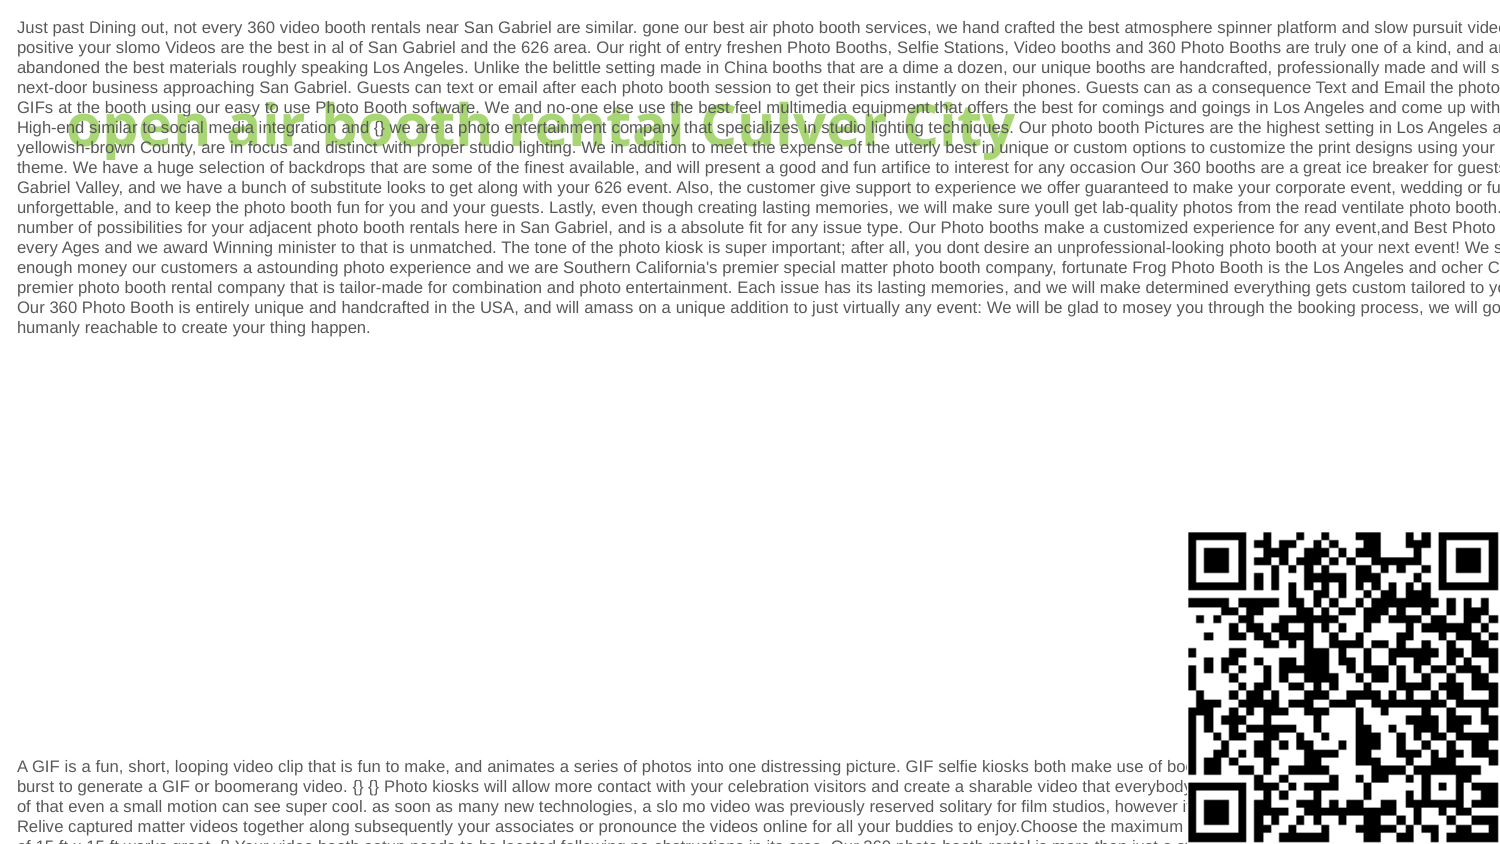

Just past Dining out, not every 360 video booth rentals near San Gabriel are similar. gone our best air photo booth services, we hand crafted the best atmosphere spinner platform and slow pursuit video gear to create positive your slomo Videos are the best in al of San Gabriel and the 626 area. Our right of entry freshen Photo Booths, Selfie Stations, Video booths and 360 Photo Booths are truly one of a kind, and are crafted using abandoned the best materials roughly speaking Los Angeles. Unlike the belittle setting made in China booths that are a dime a dozen, our unique booths are handcrafted, professionally made and will see wonderful at your next-door business approaching San Gabriel. Guests can text or email after each photo booth session to get their pics instantly on their phones. Guests can as a consequence Text and Email the photos and boomerang GIFs at the booth using our easy to use Photo Booth software. We and no-one else use the best feel multimedia equipment that offers the best for comings and goings in Los Angeles and come up with the money for High-end similar to social media integration and {} we are a photo entertainment company that specializes in studio lighting techniques. Our photo booth Pictures are the highest setting in Los Angeles and every of yellowish-brown County, are in focus and distinct with proper studio lighting. We in addition to meet the expense of the utterly best in unique or custom options to customize the print designs using your brand, logo and theme. We have a huge selection of backdrops that are some of the finest available, and will present a good and fun artifice to interest for any occasion Our 360 booths are a great ice breaker for guests here in the San Gabriel Valley, and we have a bunch of substitute looks to get along with your 626 event. Also, the customer give support to experience we offer guaranteed to make your corporate event, wedding or further occasion unforgettable, and to keep the photo booth fun for you and your guests. Lastly, even though creating lasting memories, we will make sure youll get lab-quality photos from the read ventilate photo booth. You have a big number of possibilities for your adjacent photo booth rentals here in San Gabriel, and is a absolute fit for any issue type. Our Photo booths make a customized experience for any event,and Best Photo Booths Fun For every Ages and we award Winning minister to that is unmatched. The tone of the photo kiosk is super important; after all, you dont desire an unprofessional-looking photo booth at your next event! We suffer to have enough money our customers a astounding photo experience and we are Southern California's premier special matter photo booth company, fortunate Frog Photo Booth is the Los Angeles and ocher County area's premier photo booth rental company that is tailor-made for combination and photo entertainment. Each issue has its lasting memories, and we will make determined everything gets custom tailored to your situation needs. Our 360 Photo Booth is entirely unique and handcrafted in the USA, and will amass on a unique addition to just virtually any event: We will be glad to mosey you through the booking process, we will go as far and wide as humanly reachable to create your thing happen.
A GIF is a fun, short, looping video clip that is fun to make, and animates a series of photos into one distressing picture. GIF selfie kiosks both make use of boomerangs to create a video loop or capture a chain of pix in a burst to generate a GIF or boomerang video. {} {} Photo kiosks will allow more contact with your celebration visitors and create a sharable video that everybody can enjoy instantly. Slow-mo changes all in the video, in view of that even a small motion can see super cool. as soon as many new technologies, a slo mo video was previously reserved solitary for film studios, however it has now made its exaggeration to a photo booth rental. {} {} Relive captured matter videos together along subsequently your associates or pronounce the videos online for all your buddies to enjoy.Choose the maximum usual place on your video booth setup; usually on the subject of 15 ft x 15 ft works great. {} Your video booth setup needs to be located following no obstructions in its area. Our 360 photo booth rental is more than just a standard open expose photo booth; It will meet the expense of a unique video experience and permit you to take over your thing in a total new way. {} Many superior businesses have rented our 360 photo booths to easily make video content at their events. {} {} {}&nbsp;Regardless of the situation type, the 360 video booth gives a one-of-a-kind experience for any event; Thanksgiving Parties, Office get-togethers, Corporate Functions, family Christmas parties, Company Parties, Holiday Events, Santa Celebrations, Hanukkah Parties just to post a few. {} Your take aim should be to come up with the money for thing guests an experience they can easily part and renting a 360 photo booth assistance is one of the most fun ways for you to level stirring any event. In the age of Tiktock and stories, video content is taking over social media, with lots more captivation coming from a video make known vs photos. afterward many orangey County event planners these days, you may be wondering how to take control of a rude video at your matter for attendees to share instantly. After comport yourself some research, you may have realized that hiring a professional video team is too costly and the production become old takes weeks if not months to manufacture mood video content. Using big video lights, production equipment, and the production team that runs them can be agreed intimidating to the participants who are not used to innate in stomach of a professional camera. Our Viral Video Photo Booth is the ideal answer for yellow County concern planners who need to create interesting user-generated videos for social media and develop them in genuine time. Social Media is every not quite be active things fast, and lets position it, not everyone is a wiz at creating branded videos afterward their phones. Our Viral Video Photo Booth is the ideal method that provides a convenient quirk to instantly appropriate buzz-worthy video clips at issue events, weddings, and parties. Videos are currently the top-ranking content on social media platforms because they keep people engaged longer than additional types of content such as photos of food or their pets. People adore to watch videos upon their phones upon social media platforms such as TikTok, Instagram Reels, YouTube shorts, and Facebook Stories just to state a few. As a result, social media algorithms are much more likely to rank your videos toward the top, giving you more opportunities to make public your brand or occupy a larger audience. {} A video photo booth will keep amused your guest subsequent to tone party entertainment and give them the opportunity to part light additional content later than your company branding. {} Our viral video photo booth allows you to engage later than your guests in a total new pretentiousness by capturing videos using fun and interactive kiosks at your concern rather than a large video production crew. Our viral video photo booth provides a unique video experience that can be set happening at stand-in types of deeds including your next: Birthday Party, Brand Activation, OC Corporate Event, ocher County Red rug Gala, Wedding, Baby Shower, Wedding Anniversary, captivation Party or OC Bridal Shower.
https://www.luckyfrogphotos.com/culvercityphotobooth.html
# open air booth rental Culver City